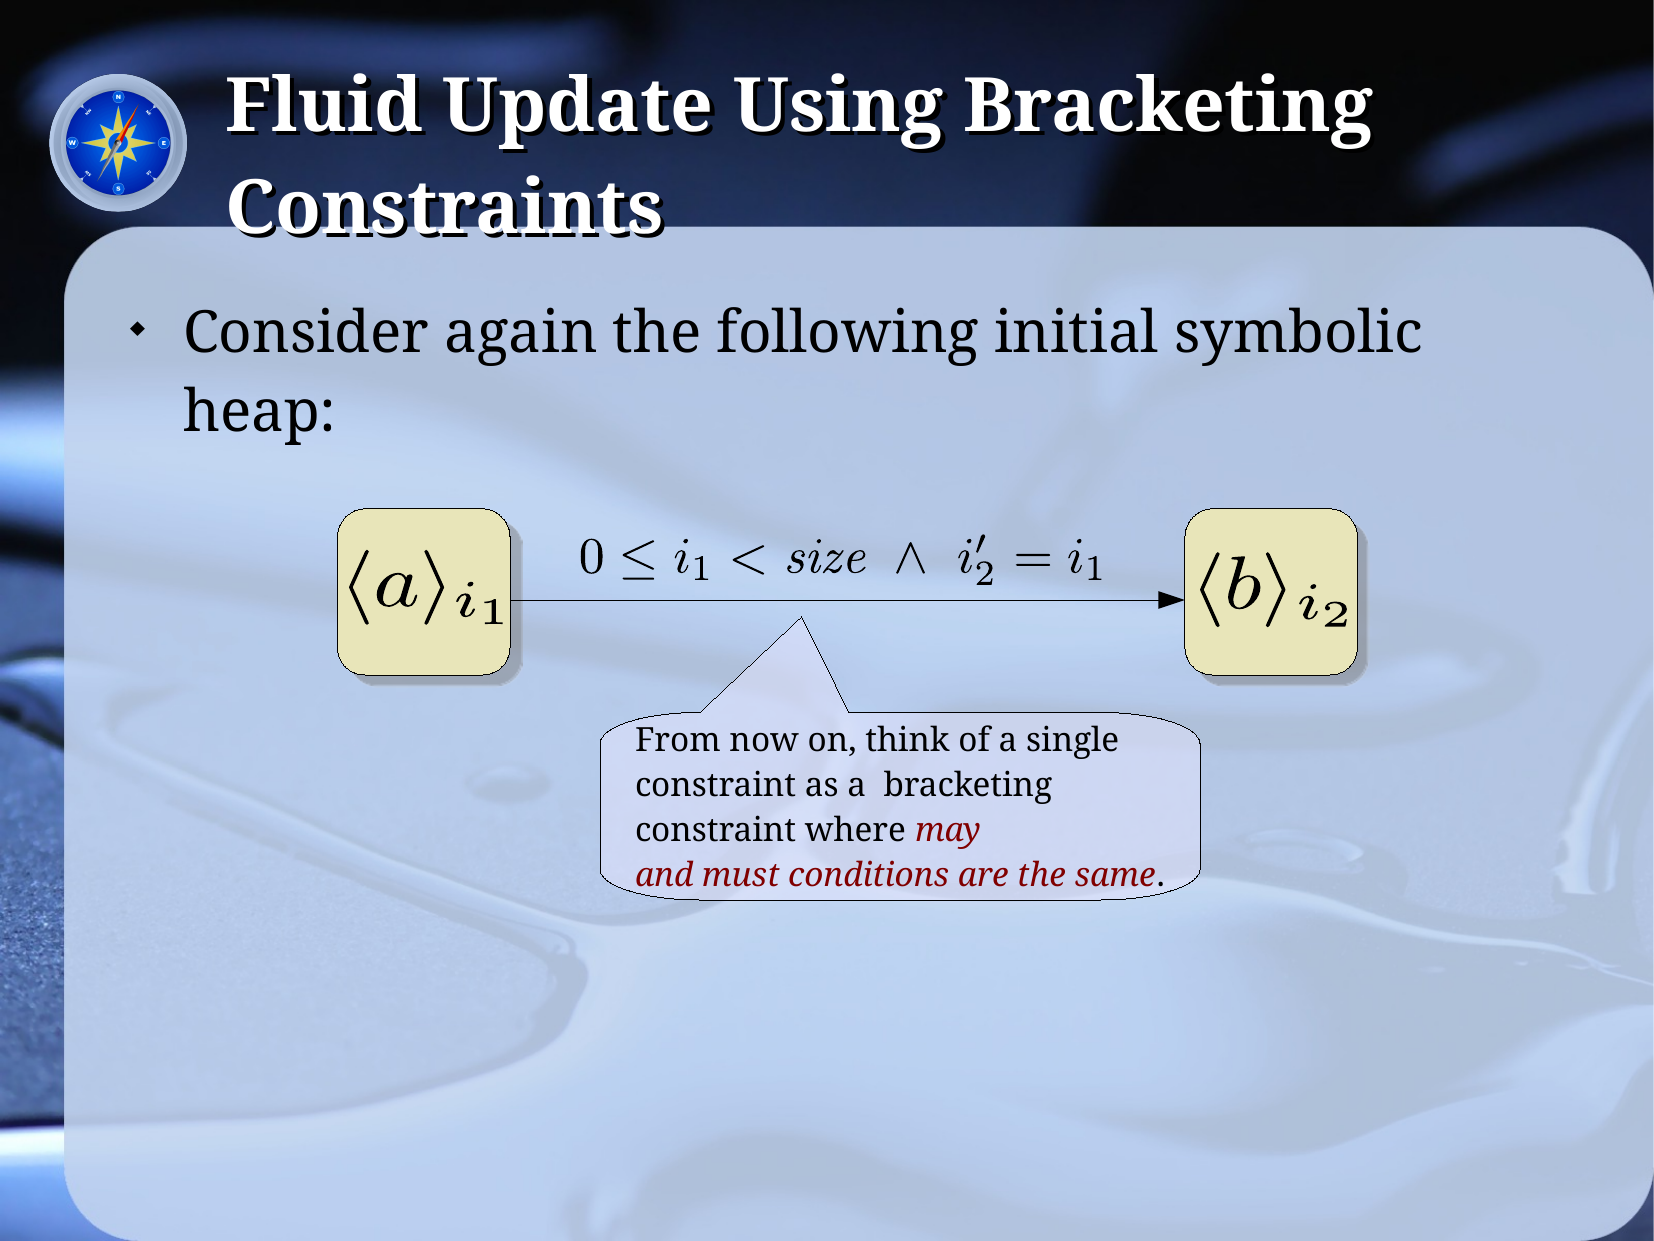

# Fluid Update Using Bracketing Constraints
Consider again the following initial symbolic heap:
From now on, think of a single
constraint as a bracketing
constraint where may
and must conditions are the same.